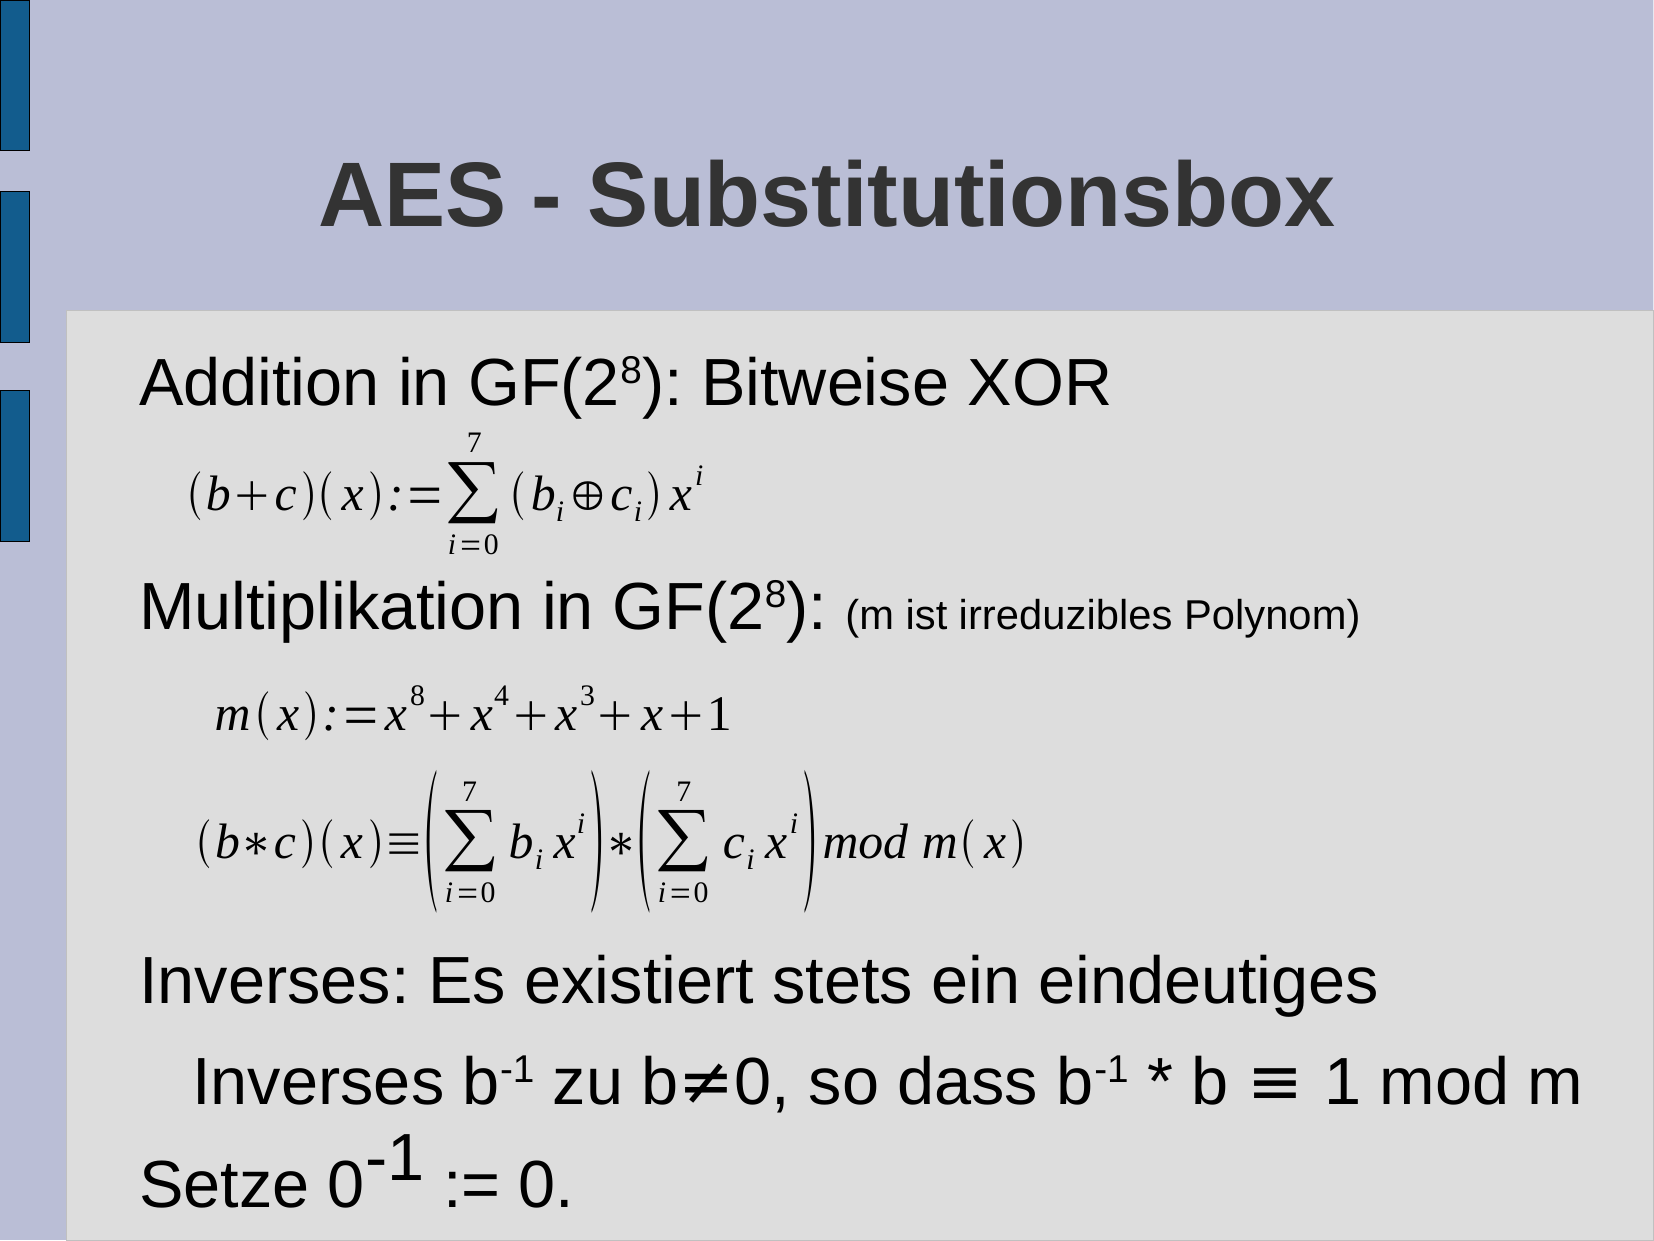

# AES - Substitutionsbox
Addition in GF(28): Bitweise XOR
Multiplikation in GF(28): (m ist irreduzibles Polynom)
Inverses: Es existiert stets ein eindeutiges Inverses b-1 zu b≠0, so dass b-1 * b ≡ 1 mod m
Setze 0-1 := 0.